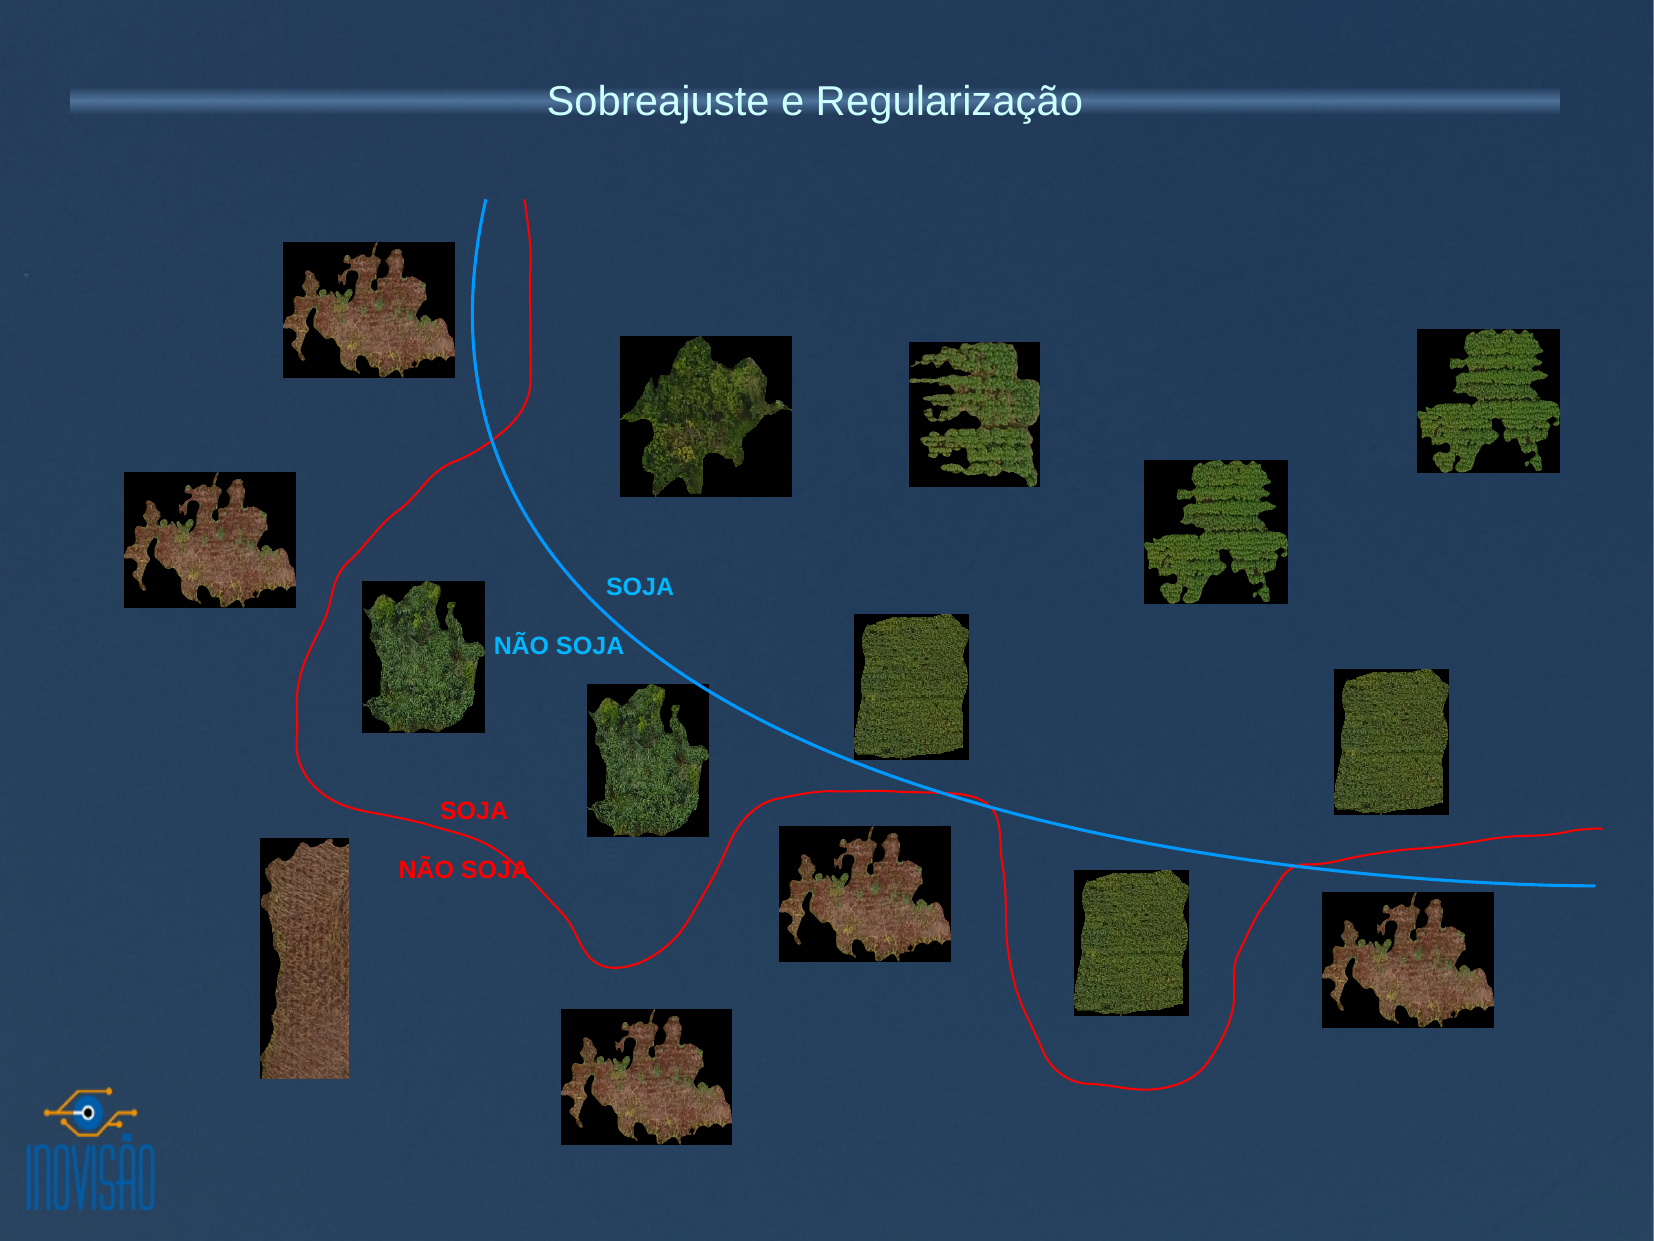

Sobreajuste e Regularização
SOJA
NÃO SOJA
SOJA
NÃO SOJA